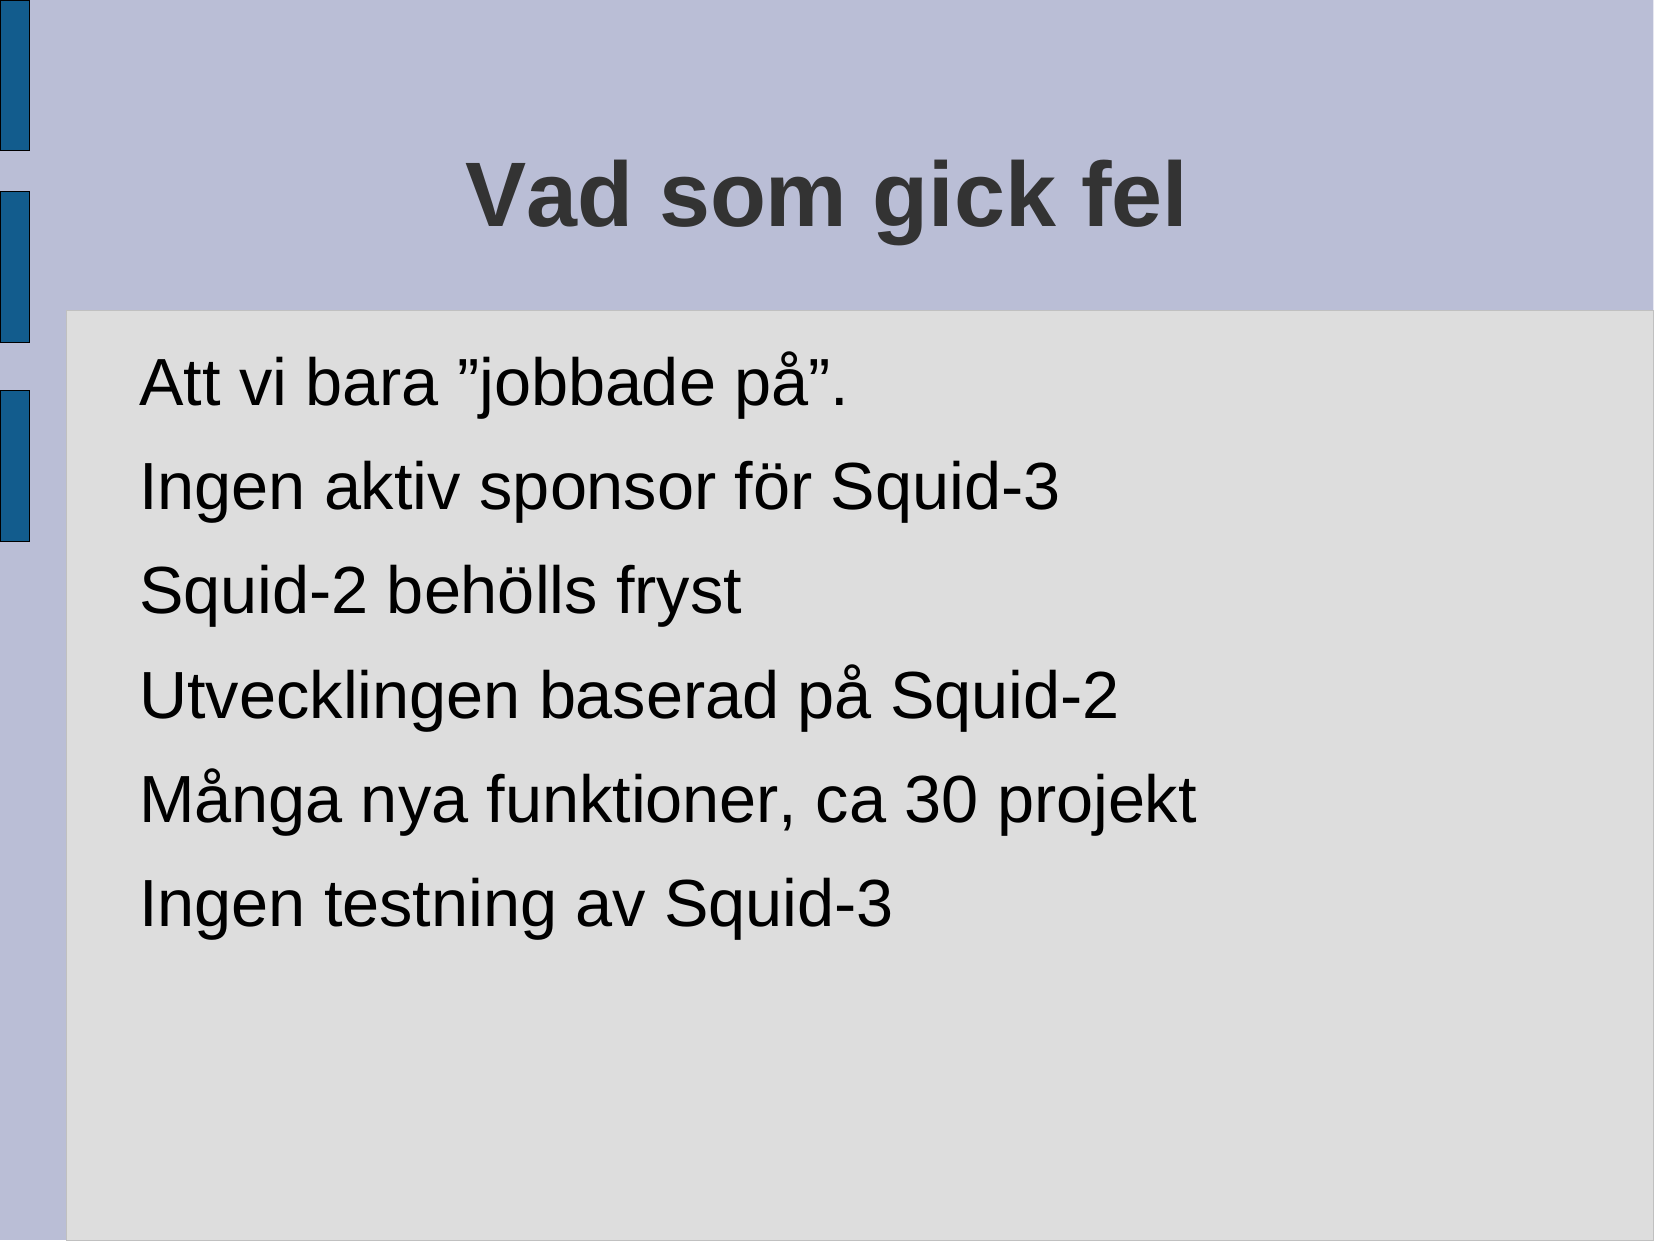

# Vad som gick fel
Att vi bara ”jobbade på”.
Ingen aktiv sponsor för Squid-3
Squid-2 behölls fryst
Utvecklingen baserad på Squid-2
Många nya funktioner, ca 30 projekt
Ingen testning av Squid-3